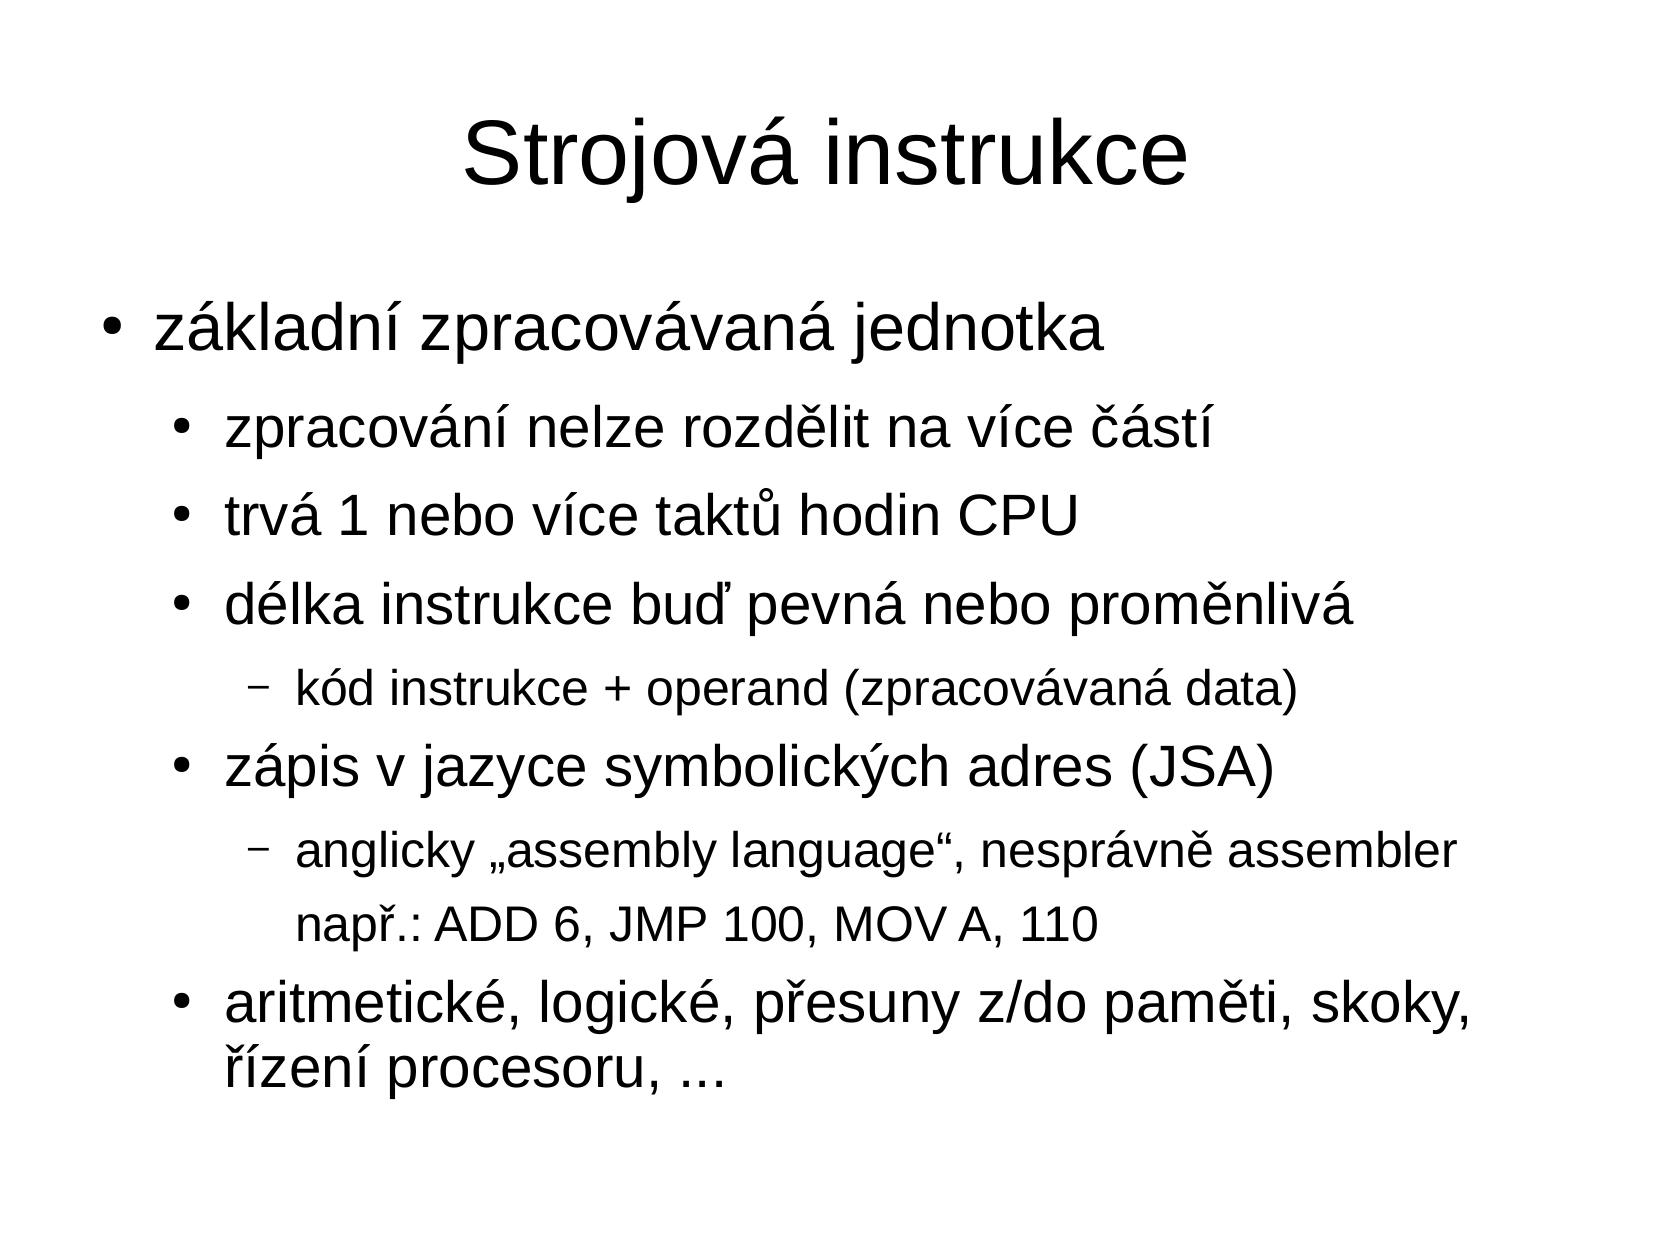

# Strojová instrukce
základní zpracovávaná jednotka
zpracování nelze rozdělit na více částí
trvá 1 nebo více taktů hodin CPU
délka instrukce buď pevná nebo proměnlivá
kód instrukce + operand (zpracovávaná data)
zápis v jazyce symbolických adres (JSA)
anglicky „assembly language“, nesprávně assembler
např.: ADD 6, JMP 100, MOV A, 110
aritmetické, logické, přesuny z/do paměti, skoky, řízení procesoru, ...